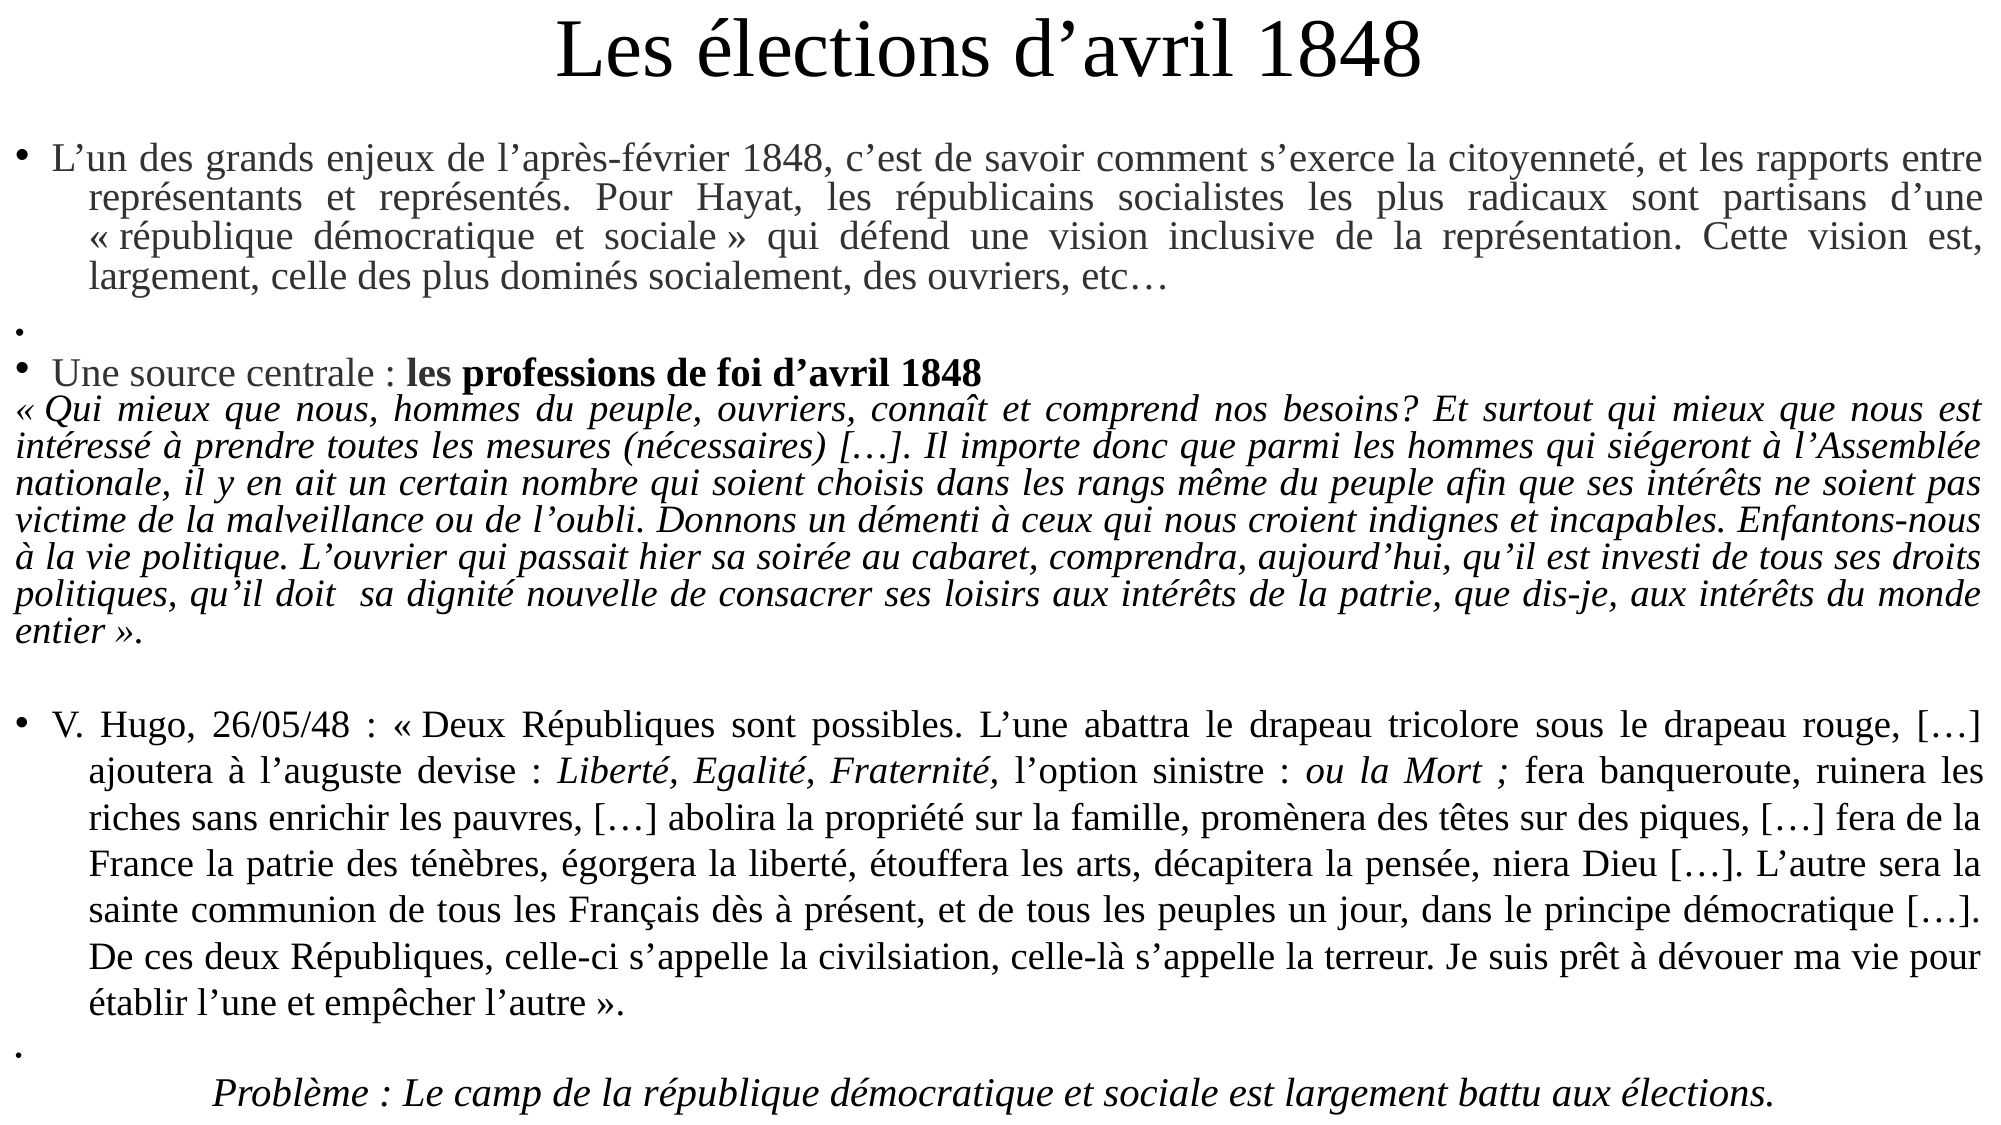

# Les élections d’avril 1848
L’un des grands enjeux de l’après-février 1848, c’est de savoir comment s’exerce la citoyenneté, et les rapports entre représentants et représentés. Pour Hayat, les républicains socialistes les plus radicaux sont partisans d’une « république démocratique et sociale » qui défend une vision inclusive de la représentation. Cette vision est, largement, celle des plus dominés socialement, des ouvriers, etc…
Une source centrale : les professions de foi d’avril 1848
« Qui mieux que nous, hommes du peuple, ouvriers, connaît et comprend nos besoins? Et surtout qui mieux que nous est intéressé à prendre toutes les mesures (nécessaires) […]. Il importe donc que parmi les hommes qui siégeront à l’Assemblée nationale, il y en ait un certain nombre qui soient choisis dans les rangs même du peuple afin que ses intérêts ne soient pas victime de la malveillance ou de l’oubli. Donnons un démenti à ceux qui nous croient indignes et incapables. Enfantons-nous à la vie politique. L’ouvrier qui passait hier sa soirée au cabaret, comprendra, aujourd’hui, qu’il est investi de tous ses droits politiques, qu’il doit sa dignité nouvelle de consacrer ses loisirs aux intérêts de la patrie, que dis-je, aux intérêts du monde entier ».
V. Hugo, 26/05/48 : « Deux Républiques sont possibles. L’une abattra le drapeau tricolore sous le drapeau rouge, […] ajoutera à l’auguste devise : Liberté, Egalité, Fraternité, l’option sinistre : ou la Mort ; fera banqueroute, ruinera les riches sans enrichir les pauvres, […] abolira la propriété sur la famille, promènera des têtes sur des piques, […] fera de la France la patrie des ténèbres, égorgera la liberté, étouffera les arts, décapitera la pensée, niera Dieu […]. L’autre sera la sainte communion de tous les Français dès à présent, et de tous les peuples un jour, dans le principe démocratique […]. De ces deux Républiques, celle-ci s’appelle la civilsiation, celle-là s’appelle la terreur. Je suis prêt à dévouer ma vie pour établir l’une et empêcher l’autre ».
Problème : Le camp de la république démocratique et sociale est largement battu aux élections.